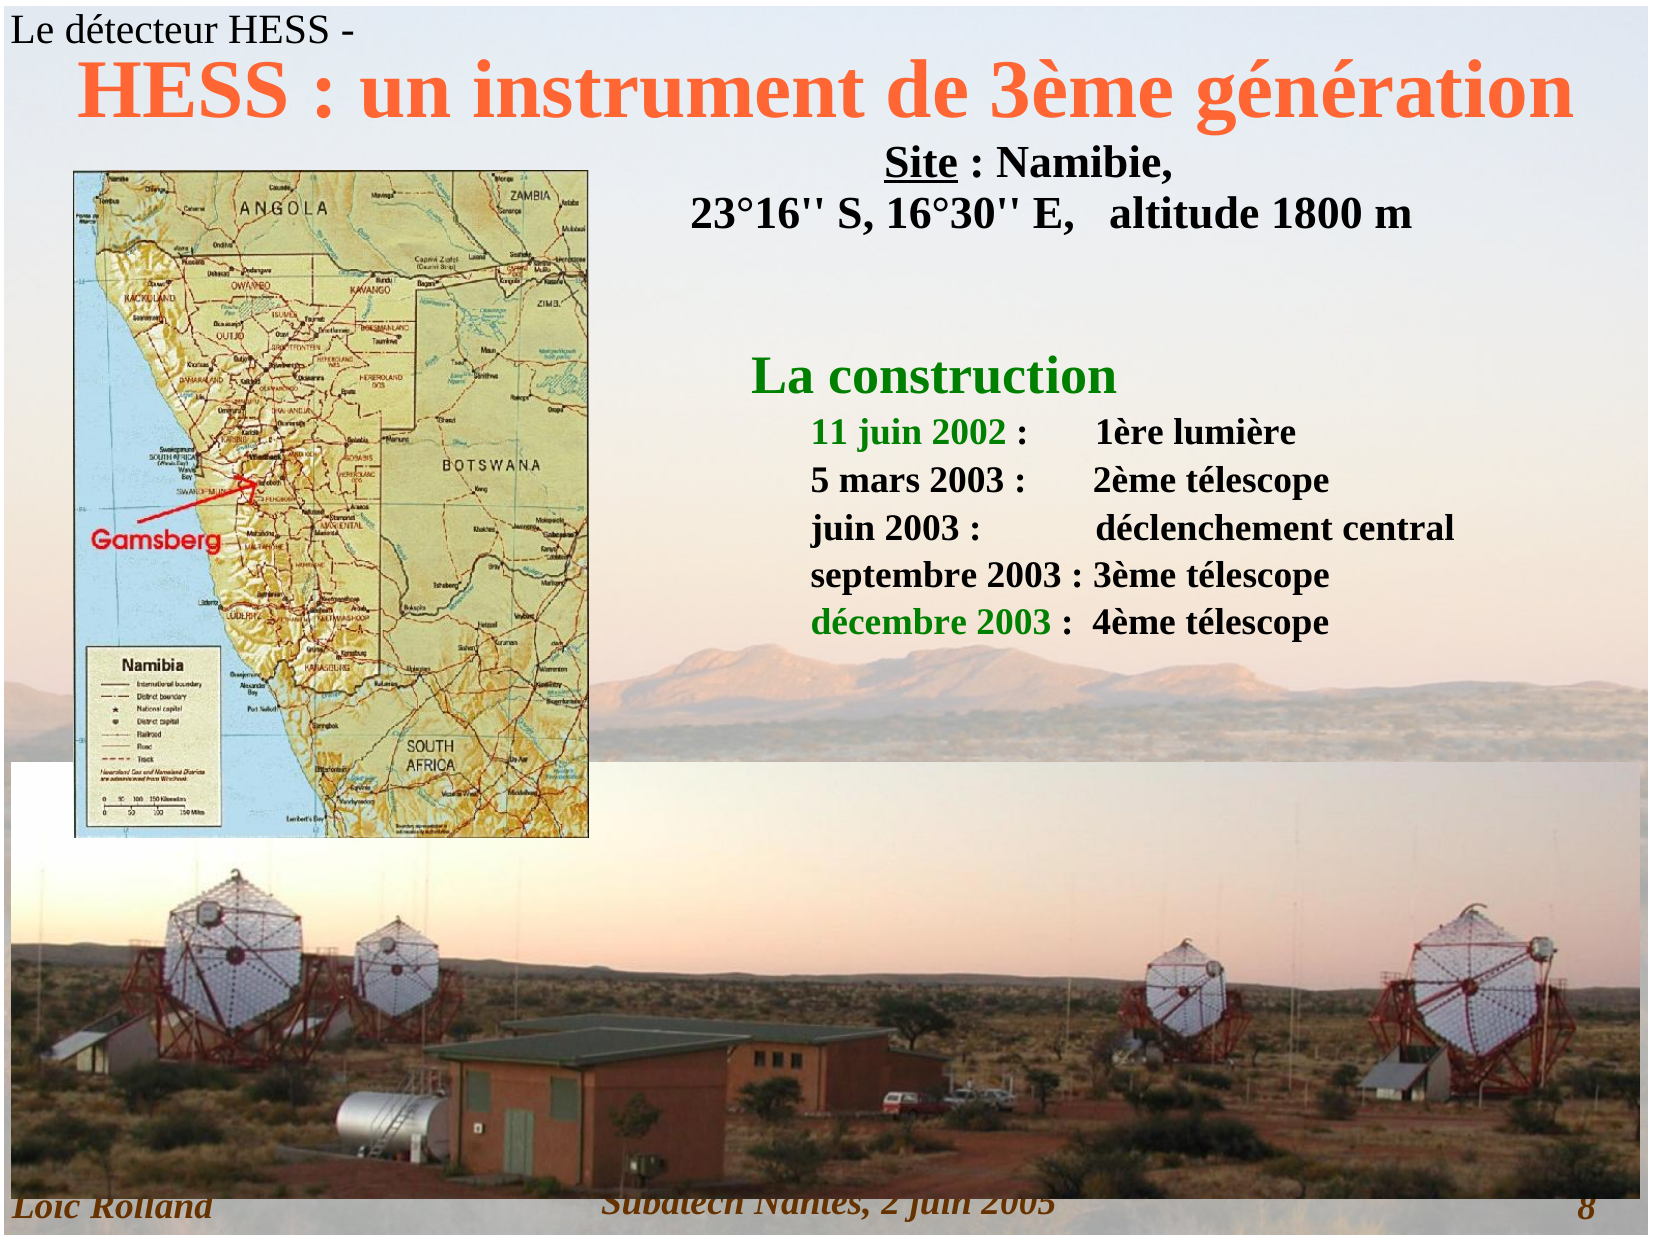

Le détecteur HESS -
# HESS : un instrument de 3ème génération
Site : Namibie,
23°16'' S, 16°30'' E, altitude 1800 m
La construction
11 juin 2002 : 1ère lumière
5 mars 2003 : 2ème télescope
juin 2003 : déclenchement central
septembre 2003 : 3ème télescope
décembre 2003 : 4ème télescope